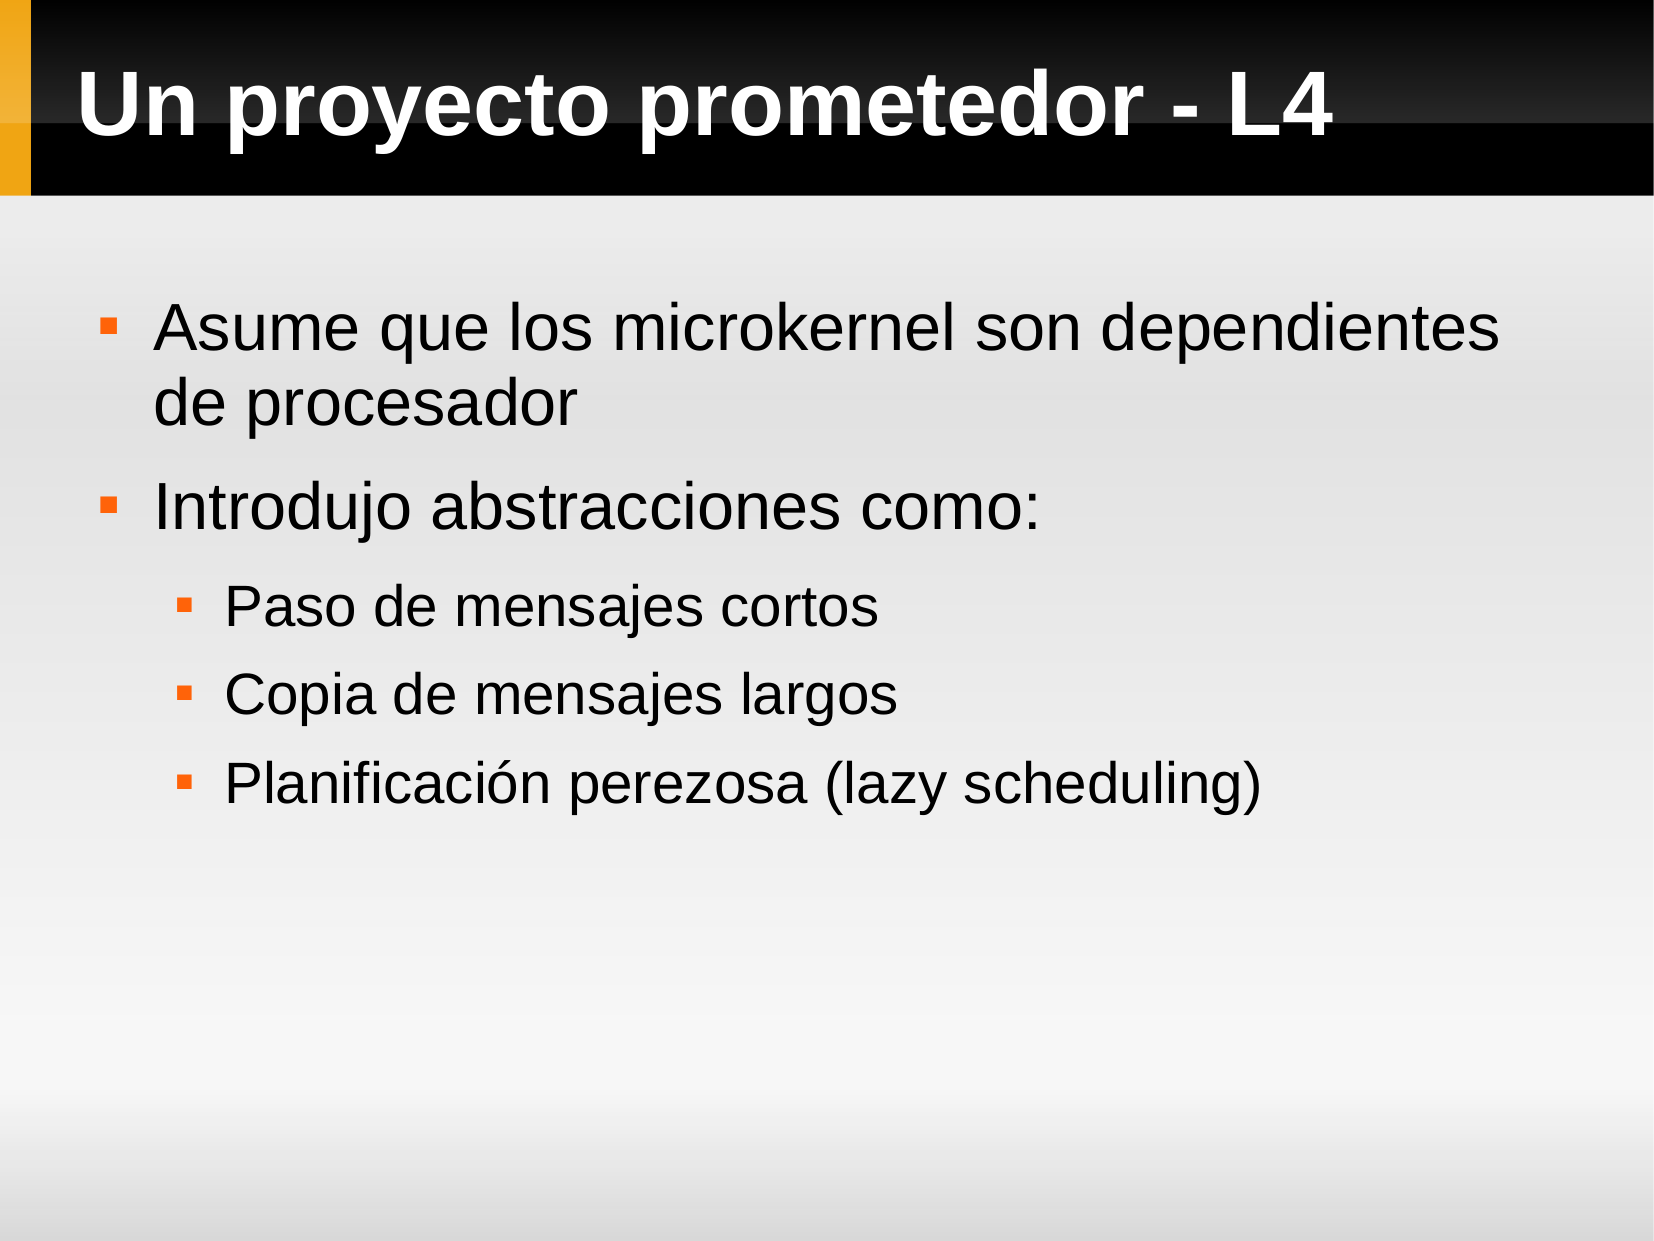

# Un proyecto prometedor - L4
Asume que los microkernel son dependientes de procesador
Introdujo abstracciones como:
Paso de mensajes cortos
Copia de mensajes largos
Planificación perezosa (lazy scheduling)